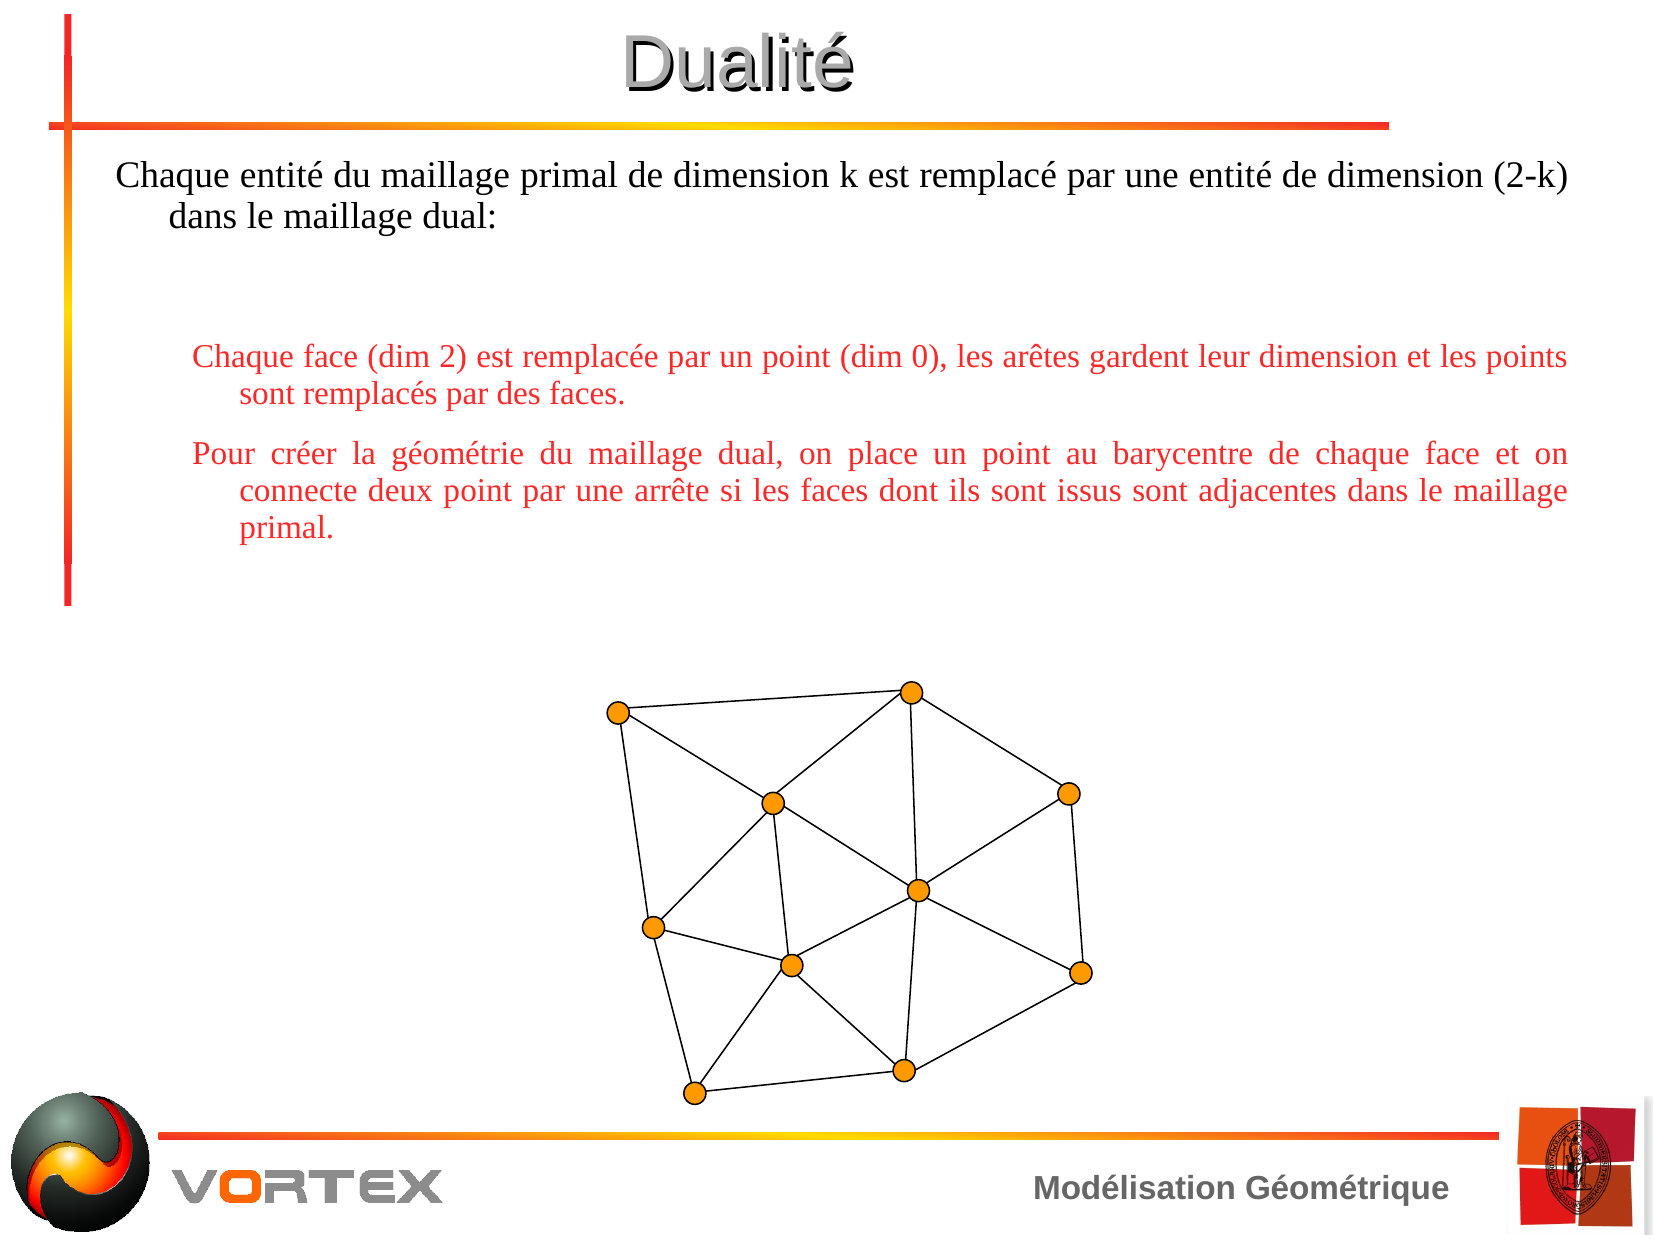

# Dualité
Chaque entité du maillage primal de dimension k est remplacé par une entité de dimension (2-k) dans le maillage dual:
Chaque face (dim 2) est remplacée par un point (dim 0), les arêtes gardent leur dimension et les points sont remplacés par des faces.
Pour créer la géométrie du maillage dual, on place un point au barycentre de chaque face et on connecte deux point par une arrête si les faces dont ils sont issus sont adjacentes dans le maillage primal.